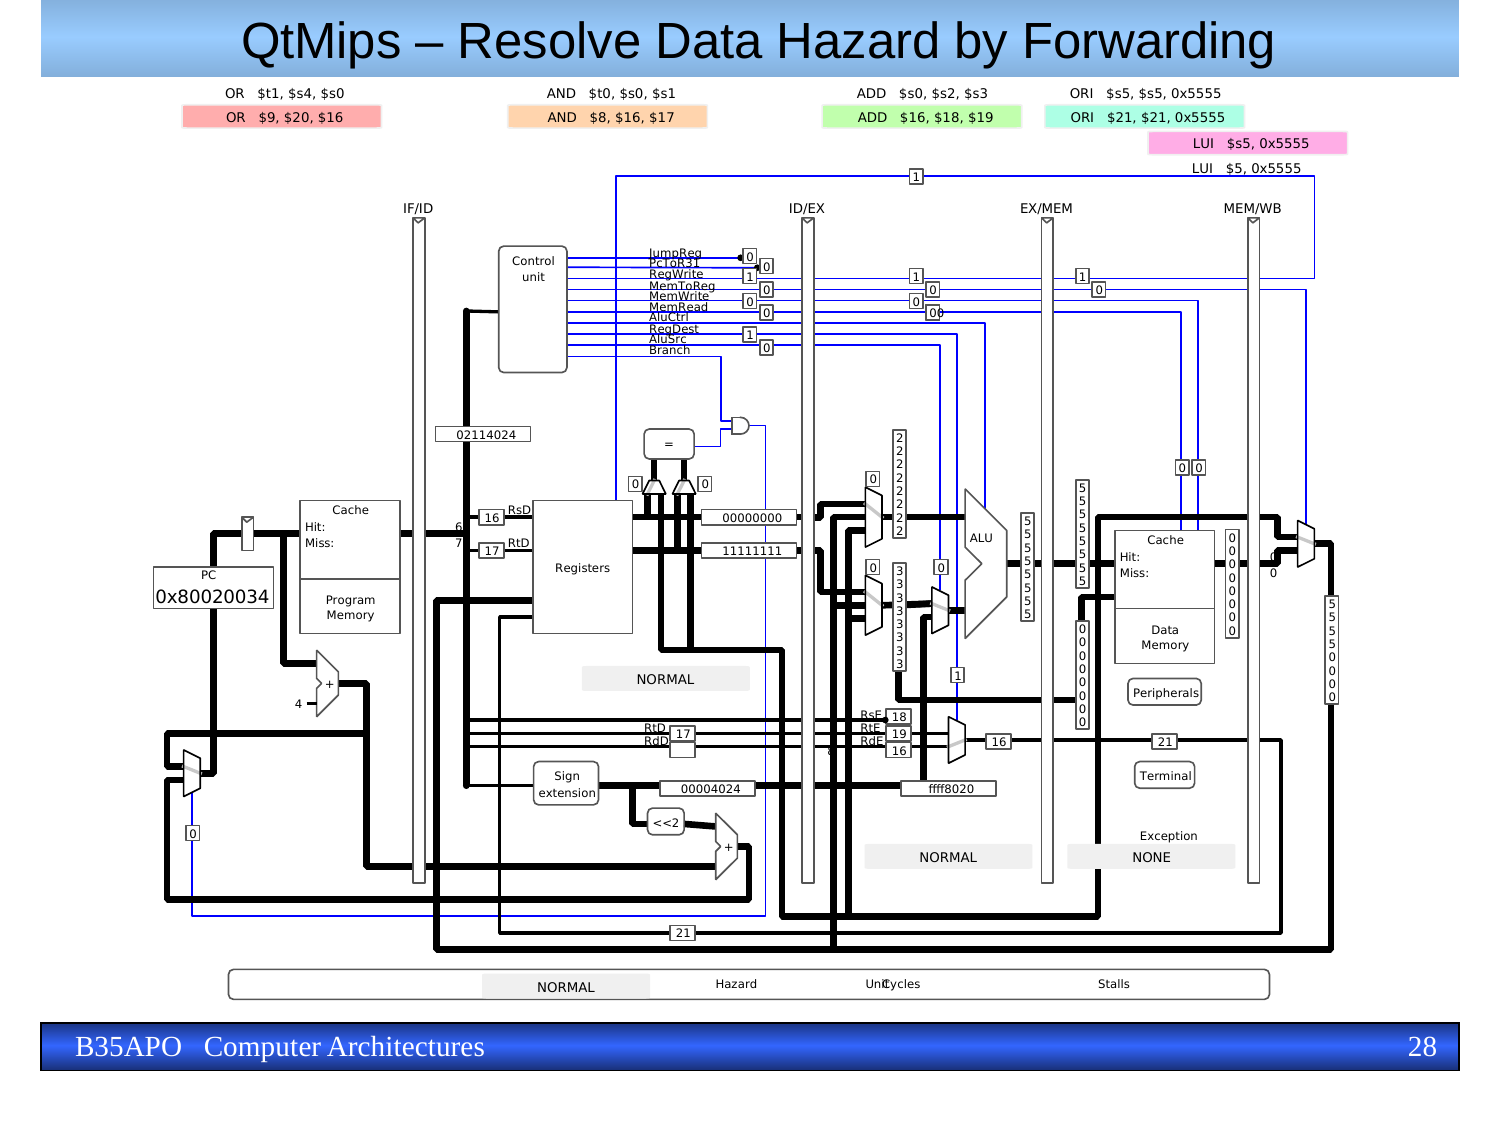

# QtMips – Resolve Data Hazard by Forwarding
OR $t1, $s4, $s0
AND $t0, $s0, $s1
ADD $s0, $s2, $s3
ORI $s5, $s5, 0x5555
OR $9, $20, $16
AND $8, $16, $17
ADD $16, $18, $19
ORI $21, $21, 0x5555
LUI $s5, 0x5555
LUI $5, 0x5555
1
IF/ID
ID/EX
EX/MEM
MEM/WB
JumpReg
0
Control
PcToR31
0
RegWrite
1
1
1
unit
MemToReg
0
0
0
MemWrite
0
0
MemRead
0
00
AluCtrl
RegDest
1
AluSrc
0
Branch
02114024
2
=
2
2
0
0
2
0
0
0
5
2
5
2
Cache
RsD
5
16
00000000
2
5
Hit:	6
5
2
5
0
ALU
Cache
5
Miss:	7
RtD
5
17
11111111
0
5
Hit:	0
5
0
Registers
0
0
5
3
Miss:	0
5
PC
0
5
3
5
0
0x80020034
3
Program
5
0
5
3
5
Memory
0
5
3
0
Data
0
5
3
0
5
Memory
3
0
0
3
0
0
1
NORMAL
0
+
0
Peripherals
0
0
4
0
RsE
18
0
RtD
RtE
17
19
RdD
RdE
16
21
	8
16
Sign
Terminal
00004024
ffff8020
extension
<<2
0
Exception
+
NORMAL
NONE
21
Hazard	Unit
Cycles
Stalls
NORMAL
B35APO Computer Architectures
28